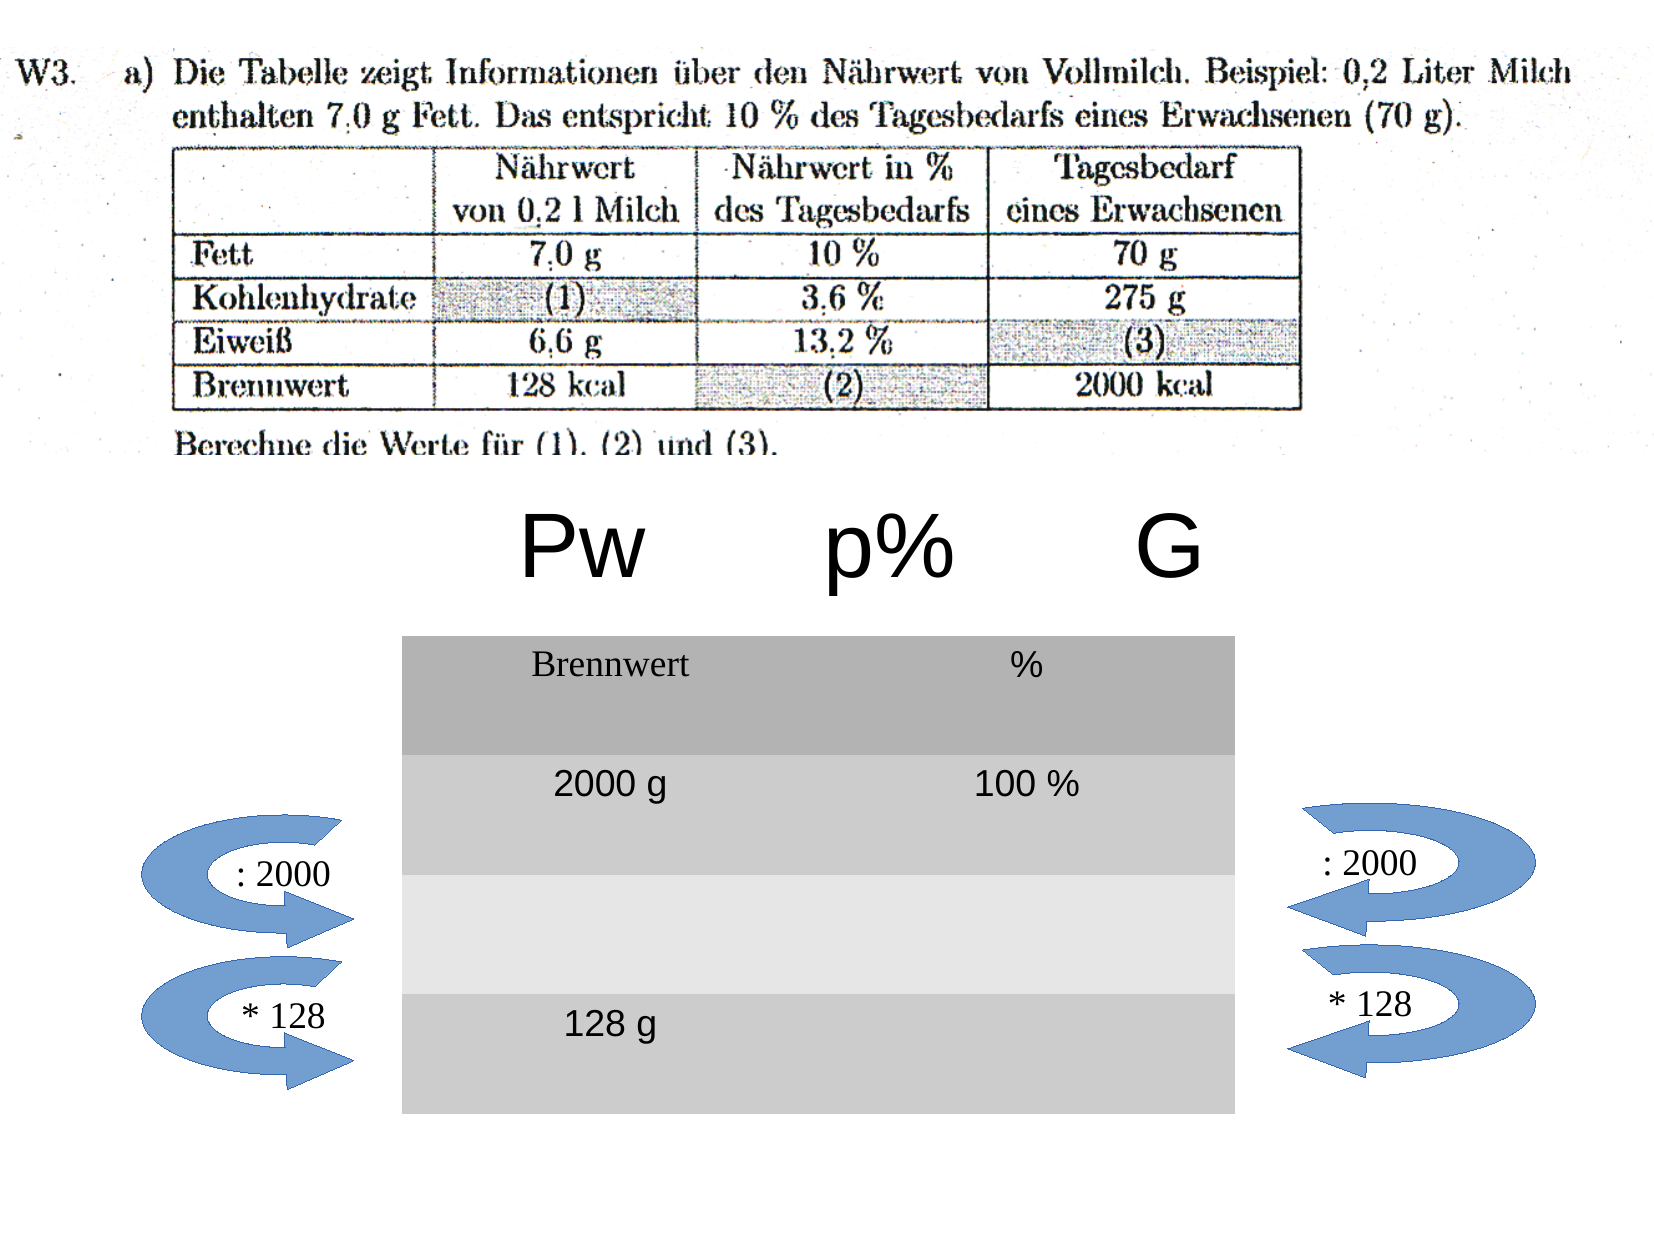

# Pw p% G
| Brennwert | % |
| --- | --- |
| 2000 g | 100 % |
| | |
| 128 g | |
: 2000
* 128
: 2000
* 128